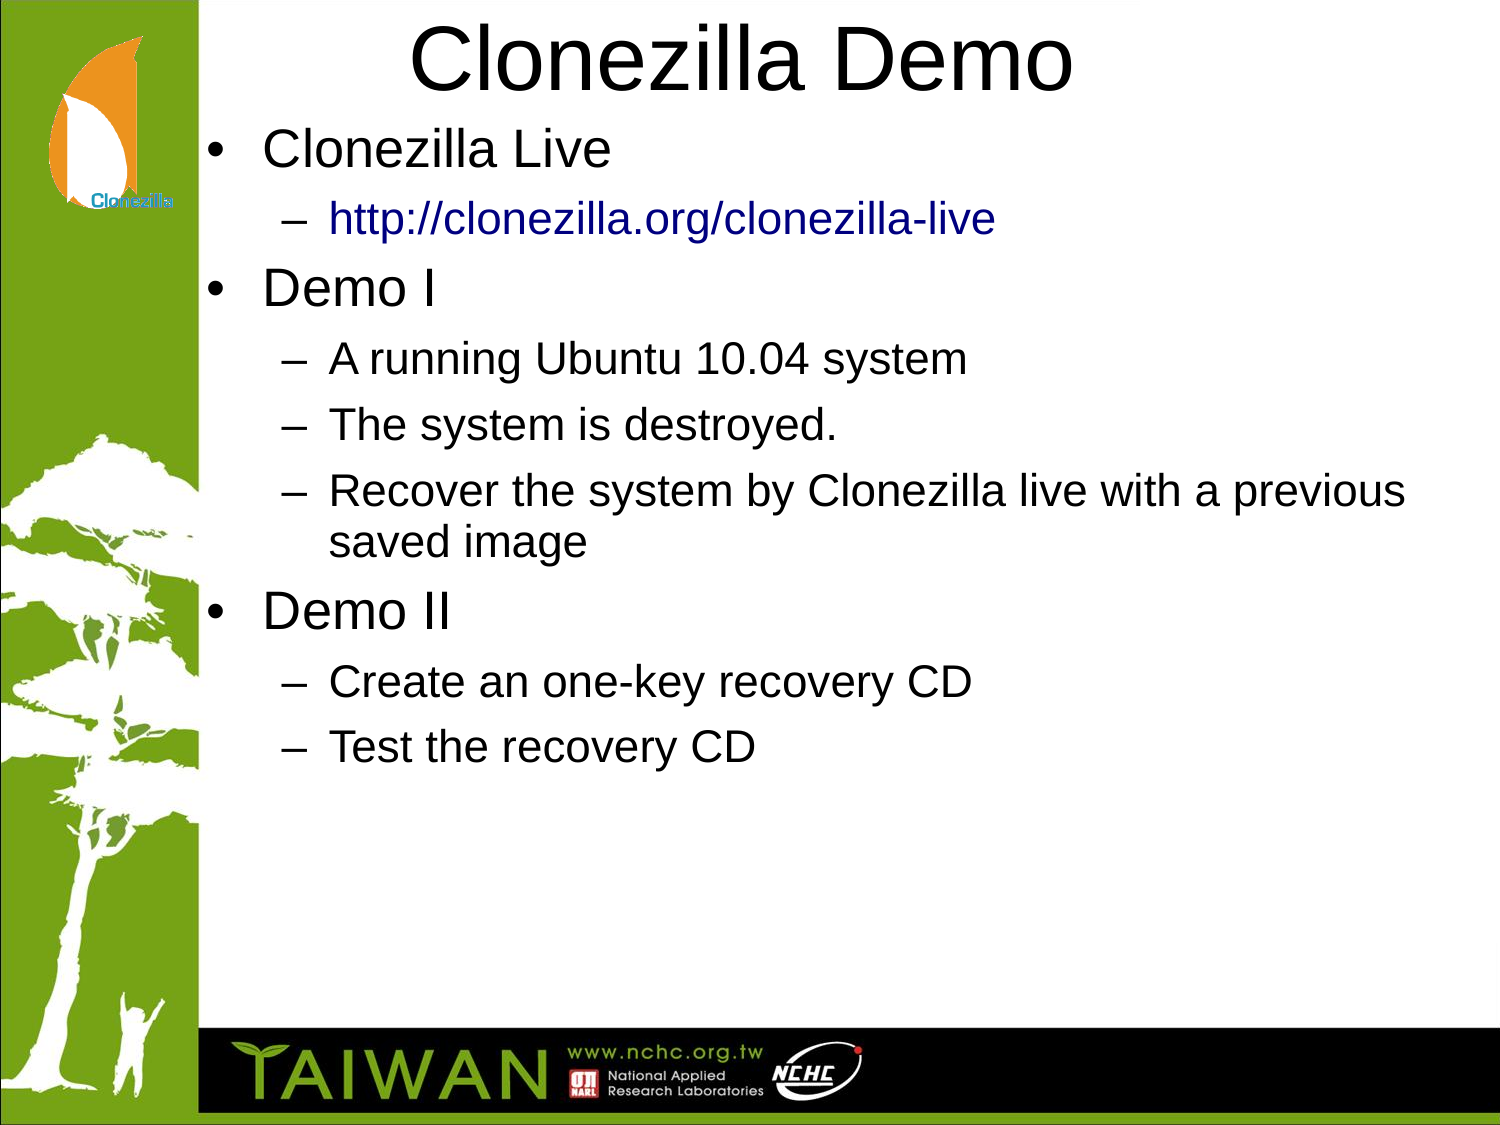

Clonezilla Demo
# Clonezilla Live
http://clonezilla.org/clonezilla-live
Demo I
A running Ubuntu 10.04 system
The system is destroyed.
Recover the system by Clonezilla live with a previous saved image
Demo II
Create an one-key recovery CD
Test the recovery CD